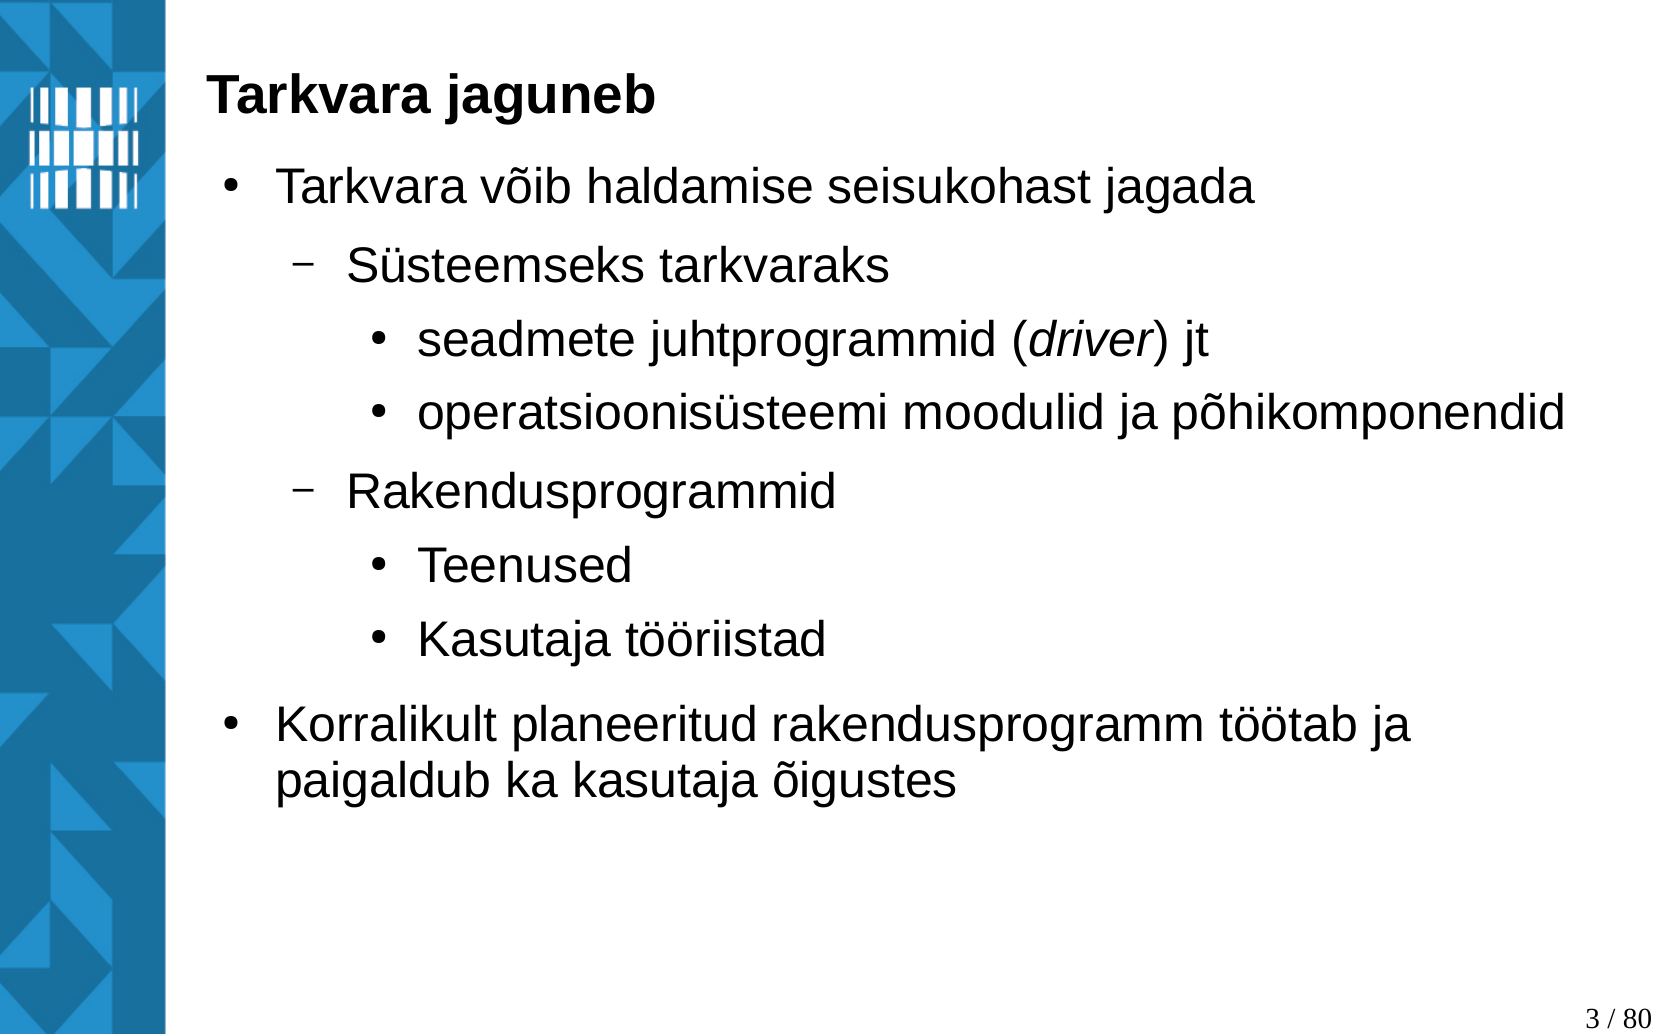

# Tarkvara jaguneb
Tarkvara võib haldamise seisukohast jagada
Süsteemseks tarkvaraks
seadmete juhtprogrammid (driver) jt
operatsioonisüsteemi moodulid ja põhikomponendid
Rakendusprogrammid
Teenused
Kasutaja tööriistad
Korralikult planeeritud rakendusprogramm töötab ja paigaldub ka kasutaja õigustes
3